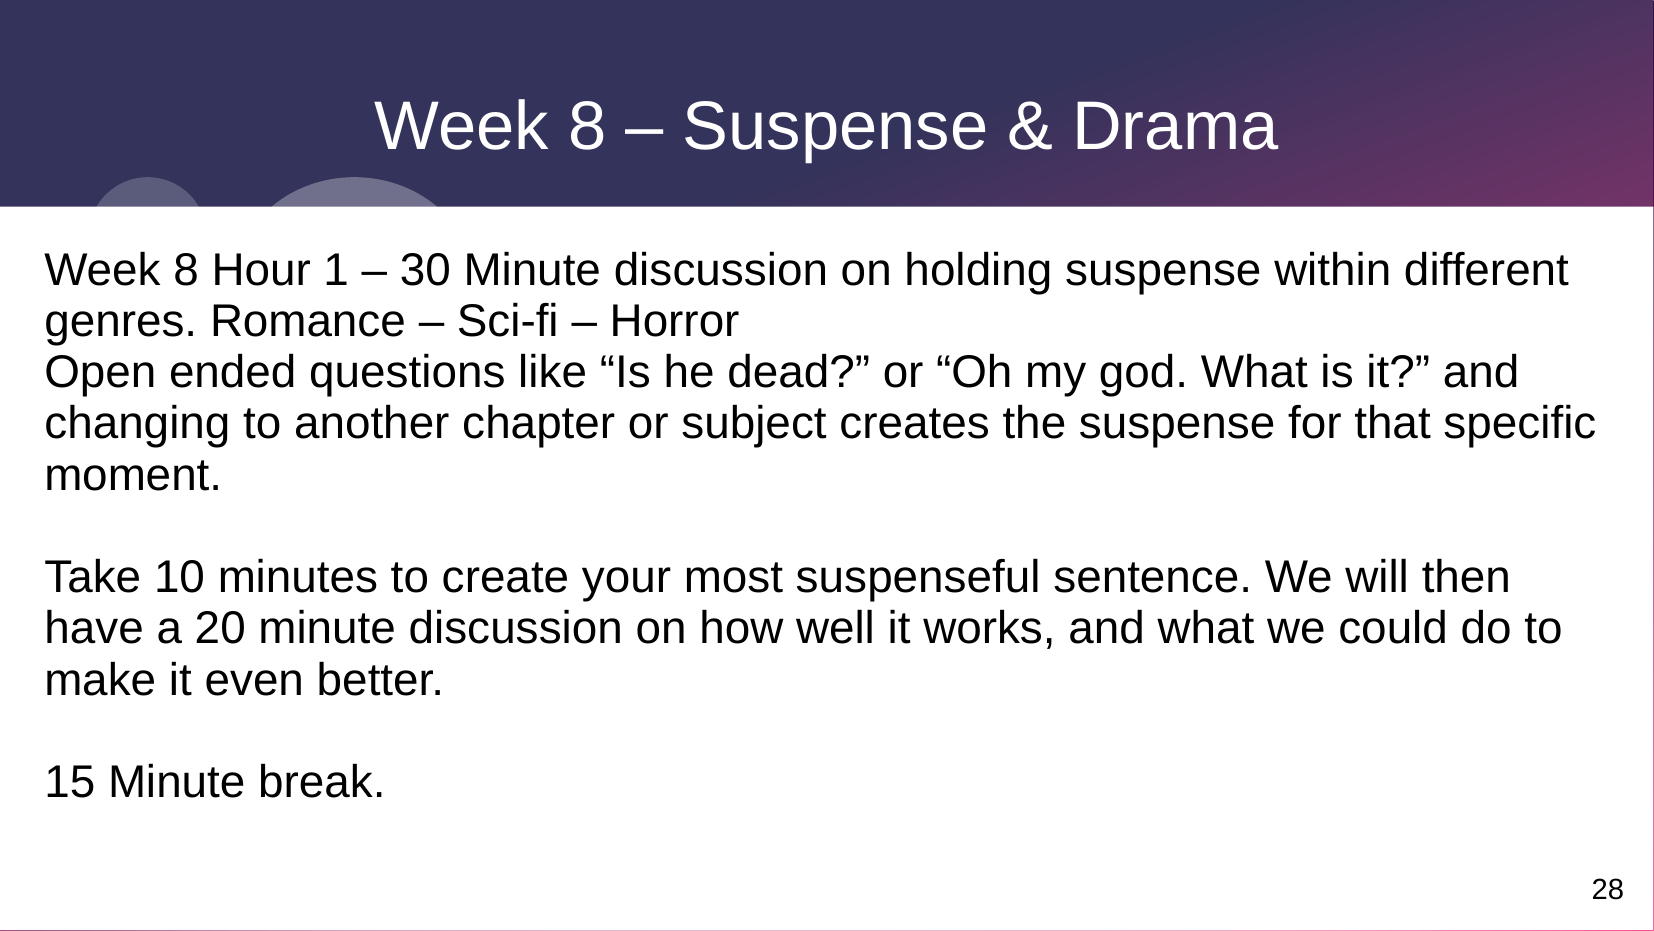

# Week 8 – Suspense & Drama
Week 8 Hour 1 – 30 Minute discussion on holding suspense within different genres. Romance – Sci-fi – Horror
Open ended questions like “Is he dead?” or “Oh my god. What is it?” and changing to another chapter or subject creates the suspense for that specific moment.
Take 10 minutes to create your most suspenseful sentence. We will then have a 20 minute discussion on how well it works, and what we could do to make it even better.
15 Minute break.
28